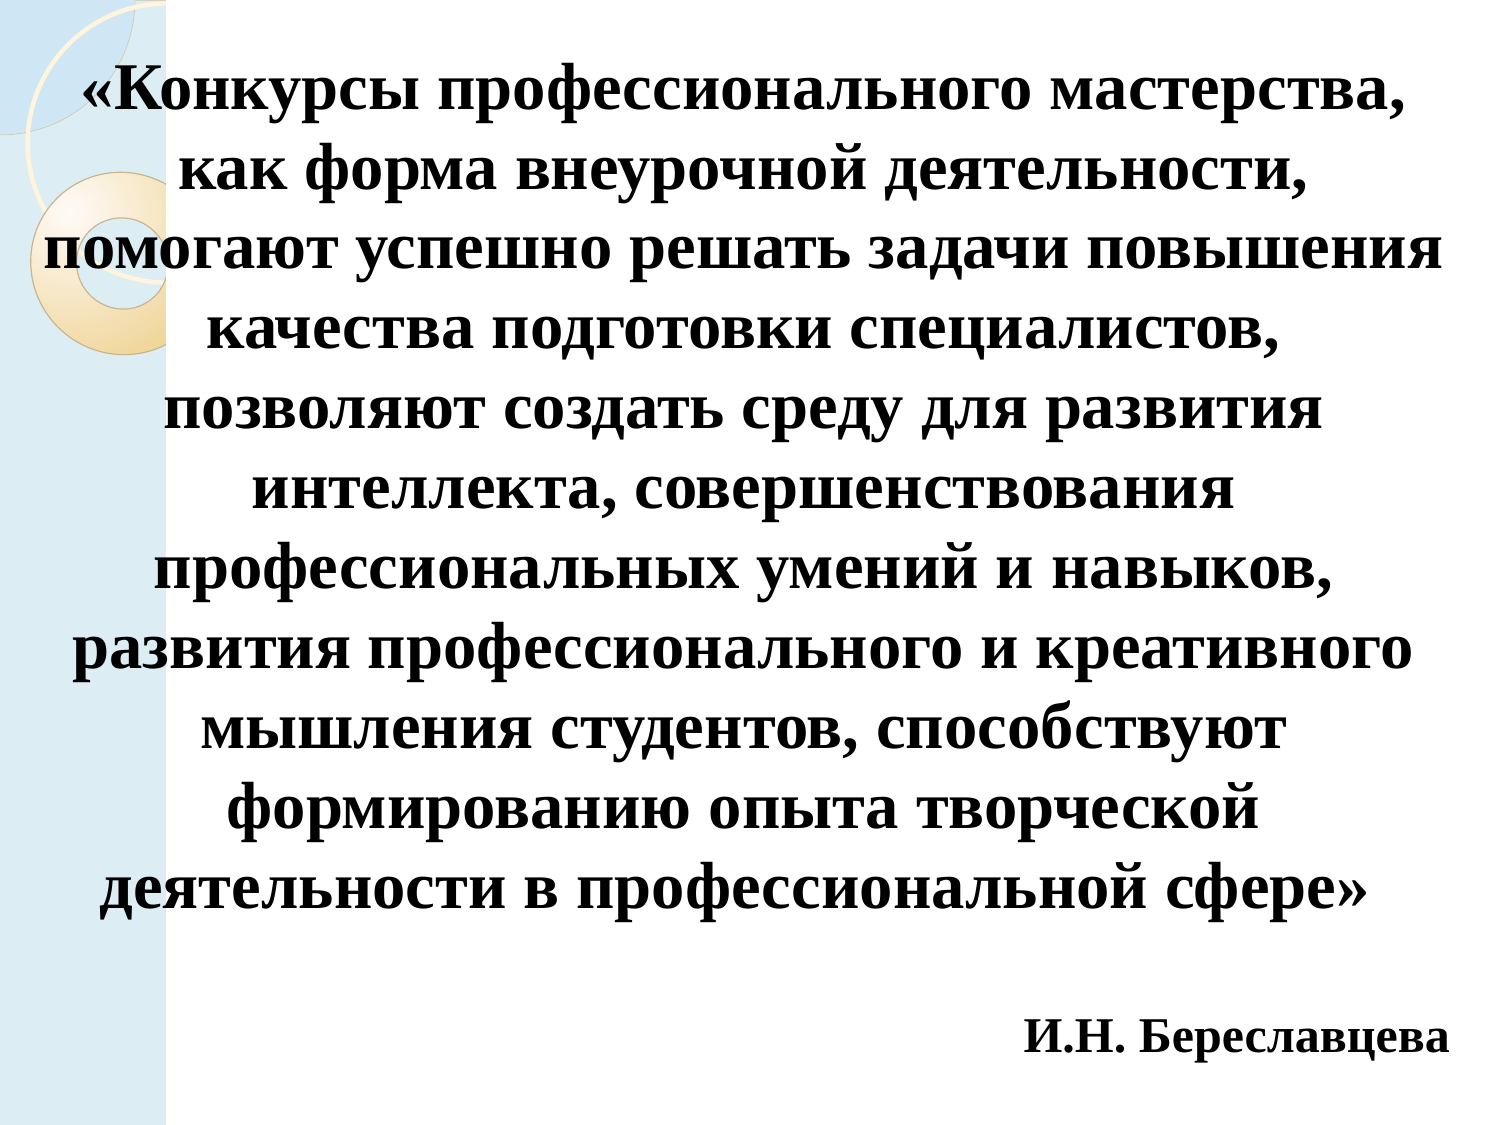

«Конкурсы профессионального мастерства, как форма внеурочной деятельности, помогают успешно решать задачи повышения качества подготовки специалистов, позволяют создать среду для развития интеллекта, совершенствования профессиональных умений и навыков, развития профессионального и креативного мышления студентов, способствуют формированию опыта творческой деятельности в профессиональной сфере»
И.Н. Береславцева